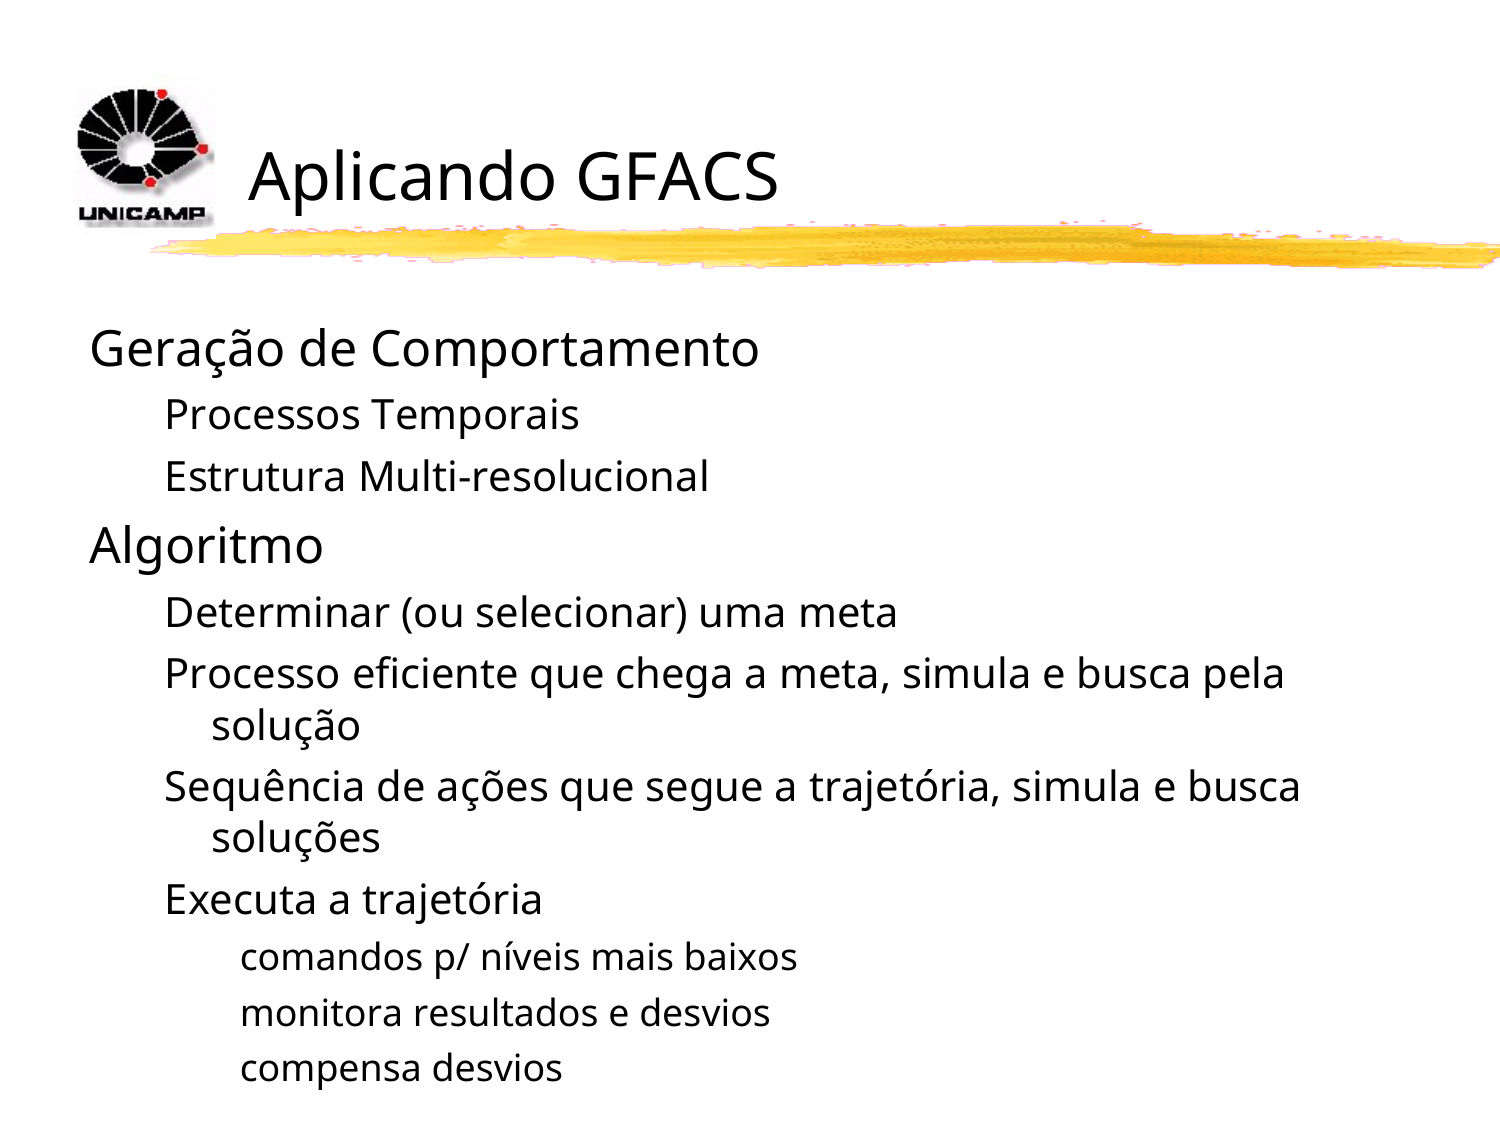

# Aplicando GFACS
Geração de Comportamento
Processos Temporais
Estrutura Multi-resolucional
Algoritmo
Determinar (ou selecionar) uma meta
Processo eficiente que chega a meta, simula e busca pela solução
Sequência de ações que segue a trajetória, simula e busca soluções
Executa a trajetória
comandos p/ níveis mais baixos
monitora resultados e desvios
compensa desvios